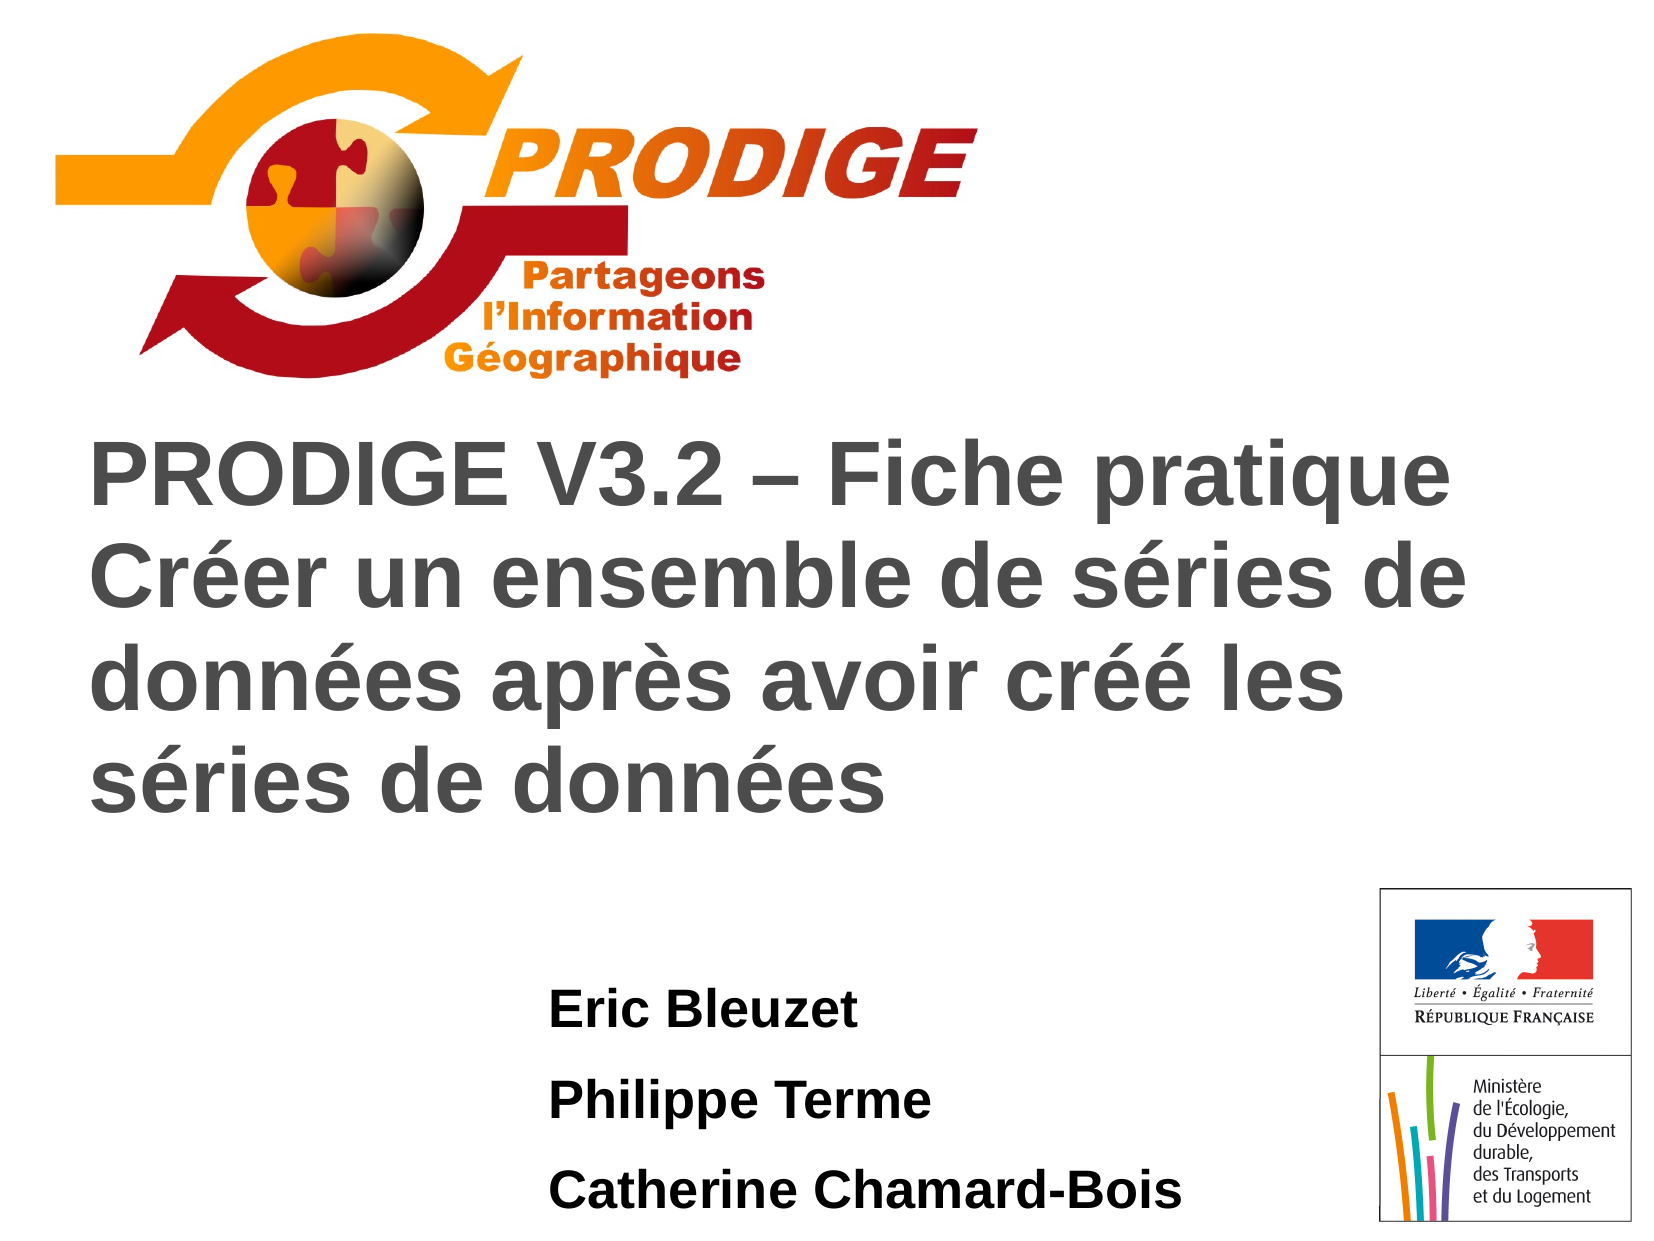

PRODIGE V3.2 – Fiche pratique
Créer un ensemble de séries de données après avoir créé les séries de données
# Eric Bleuzet
Philippe Terme
Catherine Chamard-Bois